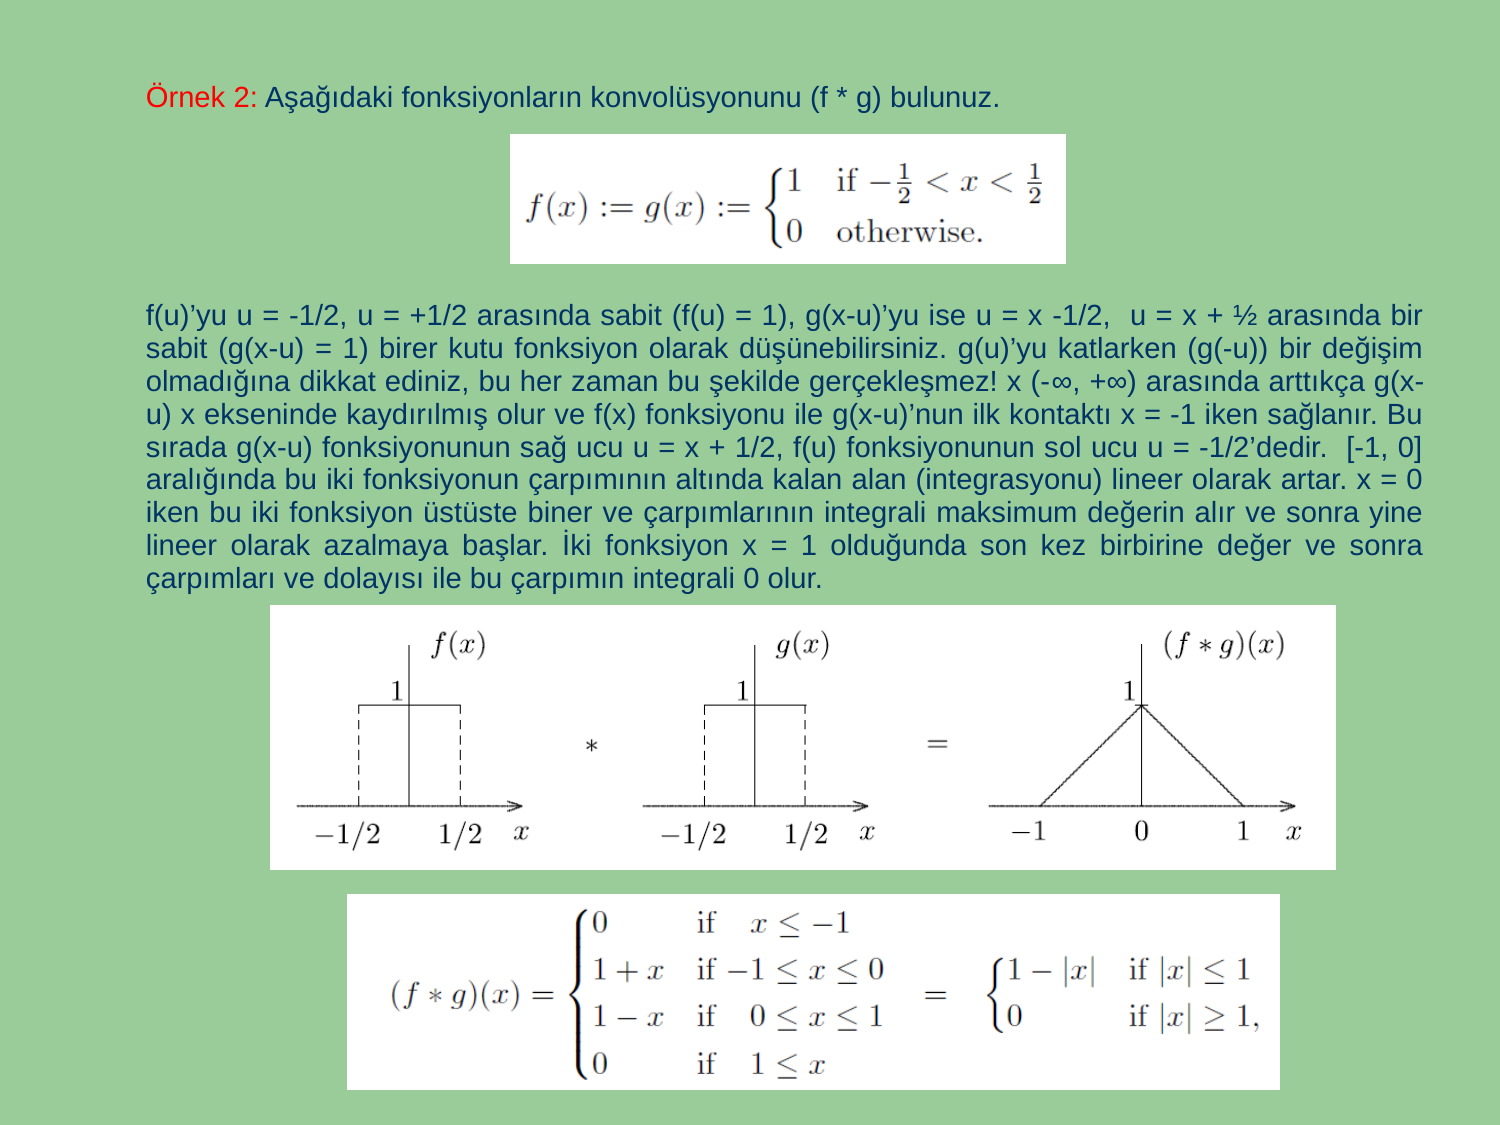

# Örnek 2: Aşağıdaki fonksiyonların konvolüsyonunu (f * g) bulunuz.
f(u)’yu u = -1/2, u = +1/2 arasında sabit (f(u) = 1), g(x-u)’yu ise u = x -1/2, u = x + ½ arasında bir sabit (g(x-u) = 1) birer kutu fonksiyon olarak düşünebilirsiniz. g(u)’yu katlarken (g(-u)) bir değişim olmadığına dikkat ediniz, bu her zaman bu şekilde gerçekleşmez! x (-∞, +∞) arasında arttıkça g(x-u) x ekseninde kaydırılmış olur ve f(x) fonksiyonu ile g(x-u)’nun ilk kontaktı x = -1 iken sağlanır. Bu sırada g(x-u) fonksiyonunun sağ ucu u = x + 1/2, f(u) fonksiyonunun sol ucu u = -1/2’dedir. [-1, 0] aralığında bu iki fonksiyonun çarpımının altında kalan alan (integrasyonu) lineer olarak artar. x = 0 iken bu iki fonksiyon üstüste biner ve çarpımlarının integrali maksimum değerin alır ve sonra yine lineer olarak azalmaya başlar. İki fonksiyon x = 1 olduğunda son kez birbirine değer ve sonra çarpımları ve dolayısı ile bu çarpımın integrali 0 olur.